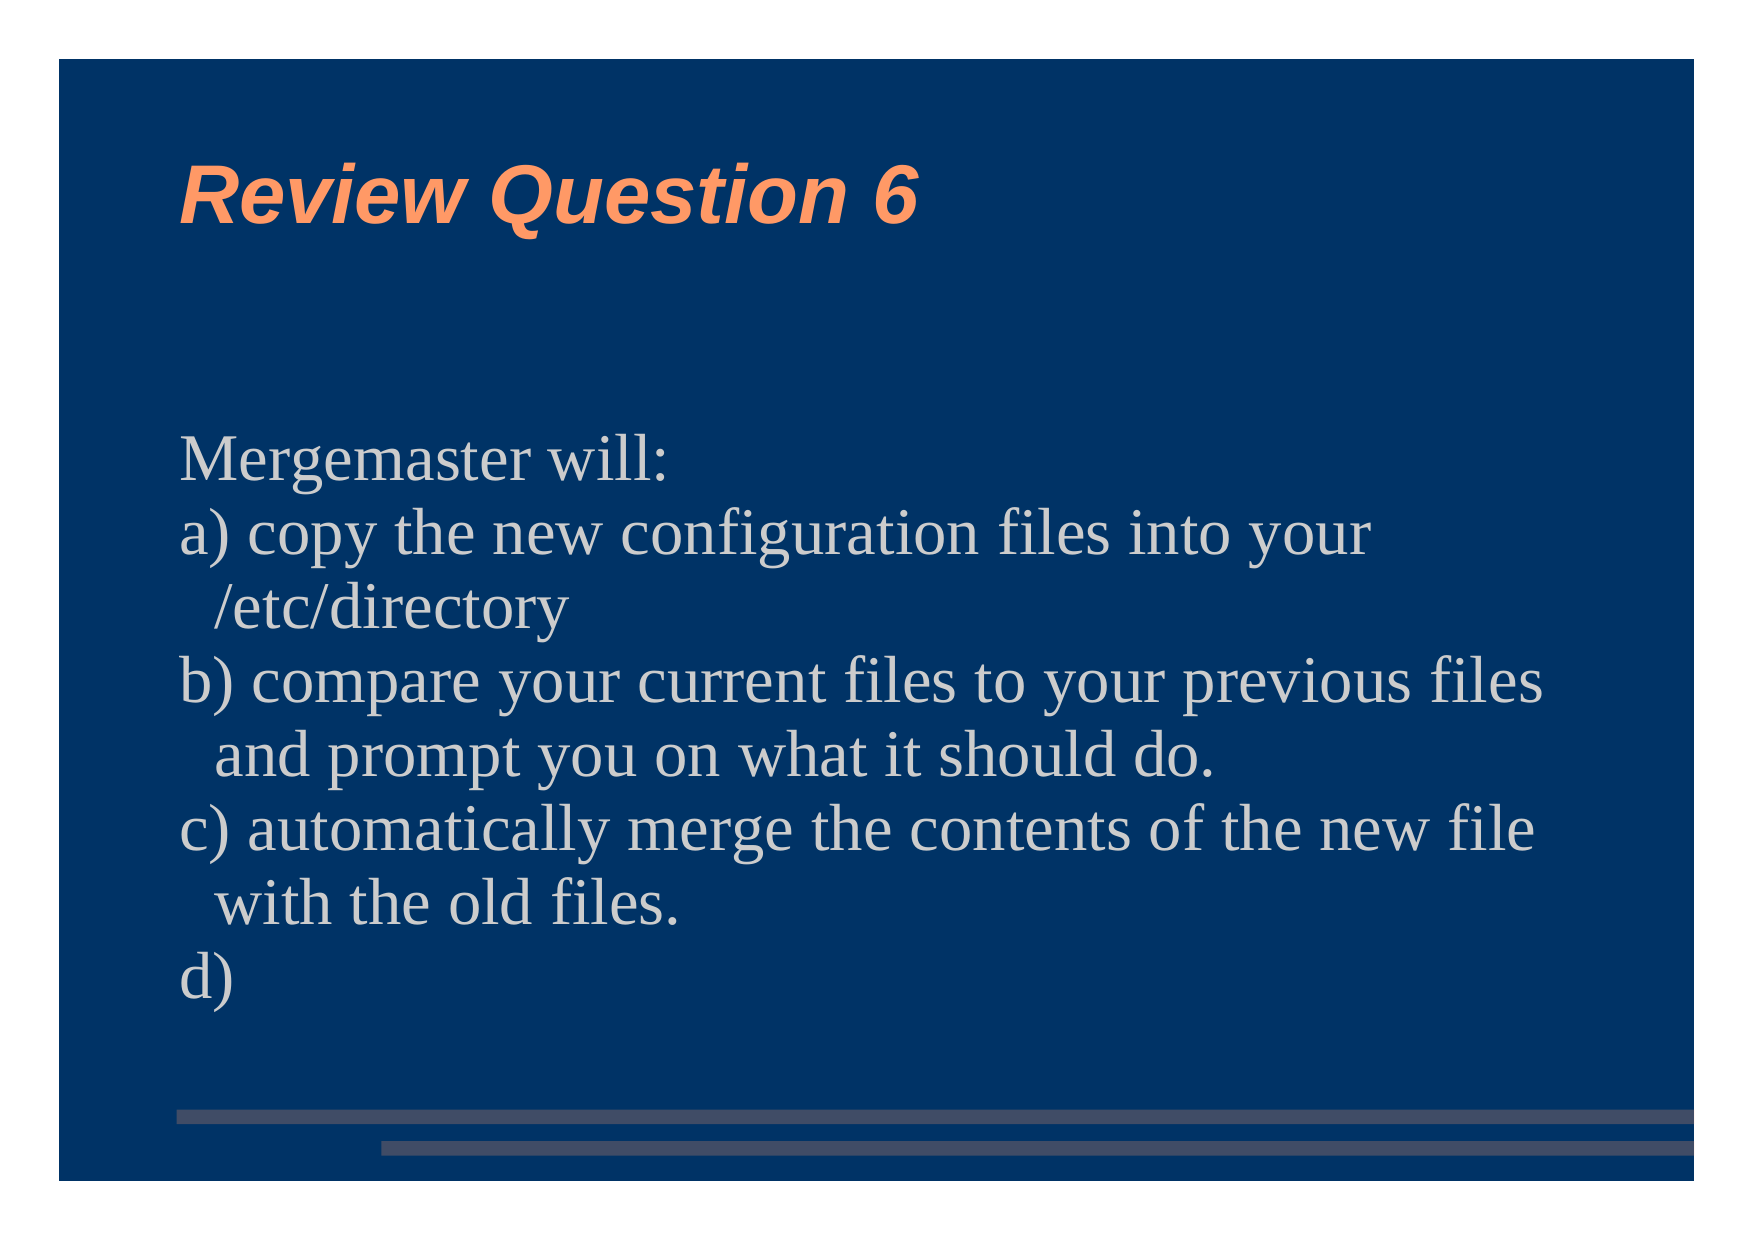

# Review Question 6
Mergemaster will:
a) copy the new configuration files into your /etc/directory
b) compare your current files to your previous files and prompt you on what it should do.
c) automatically merge the contents of the new file with the old files.
d)